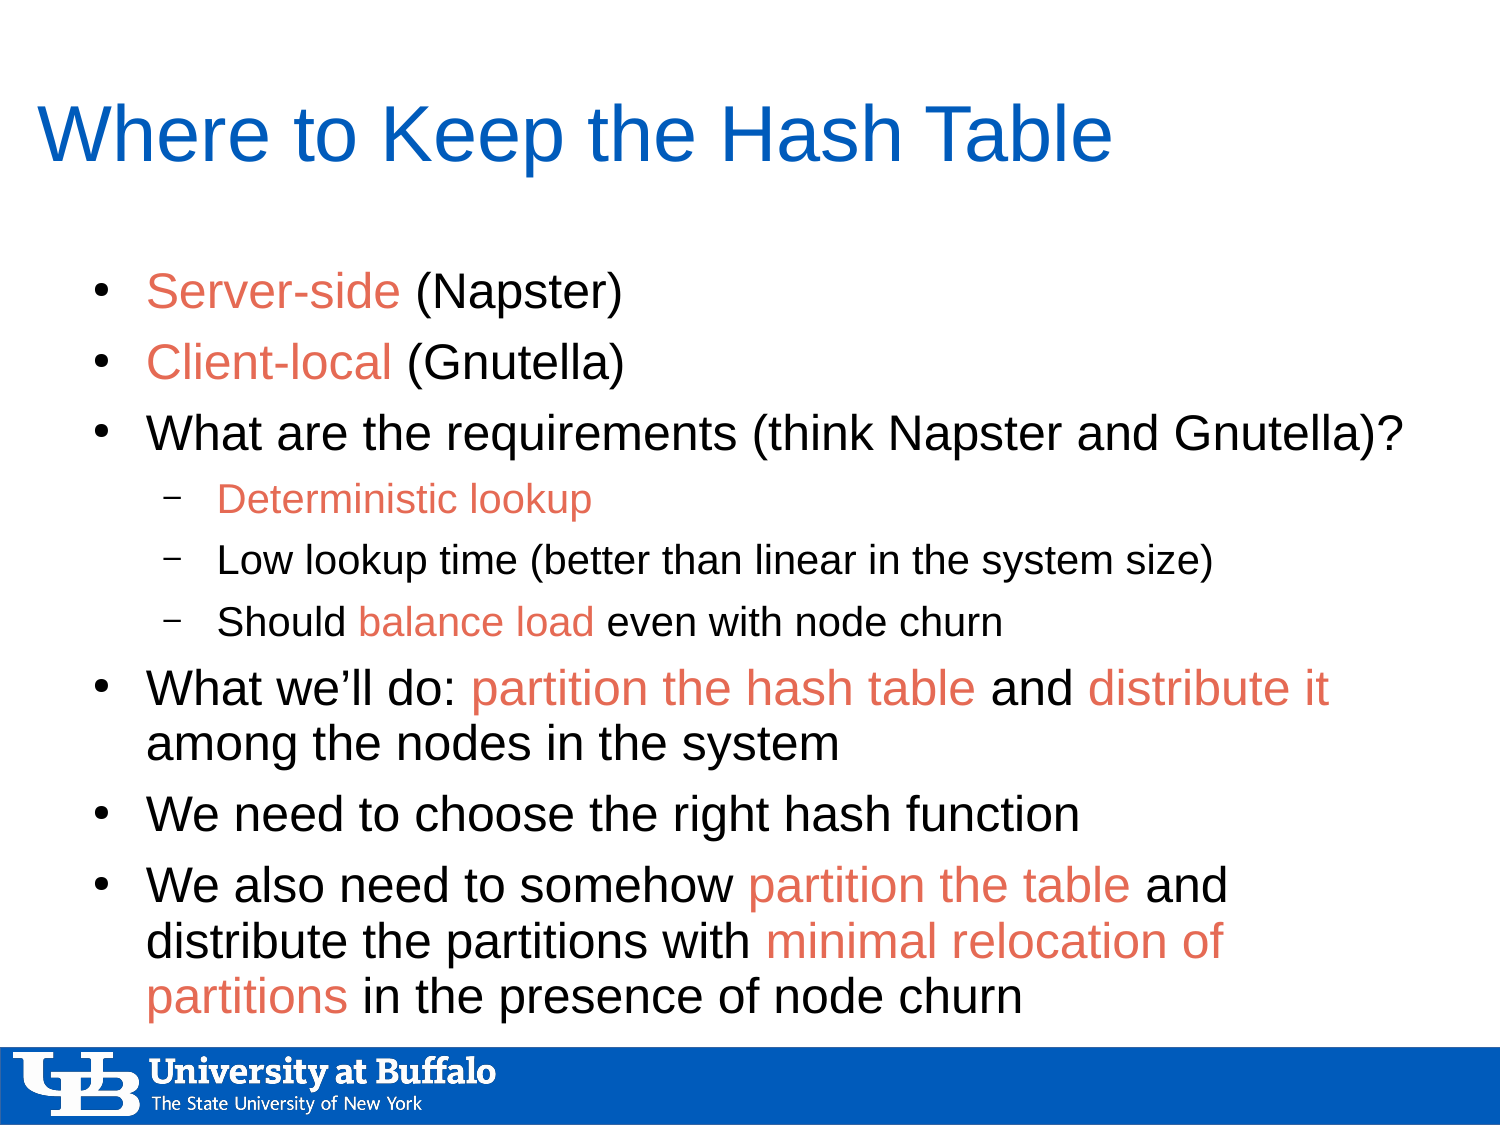

# Where to Keep the Hash Table
Server-side (Napster)
Client-local (Gnutella)
What are the requirements (think Napster and Gnutella)?
Deterministic lookup
Low lookup time (better than linear in the system size)
Should balance load even with node churn
What we’ll do: partition the hash table and distribute it among the nodes in the system
We need to choose the right hash function
We also need to somehow partition the table and distribute the partitions with minimal relocation of partitions in the presence of node churn